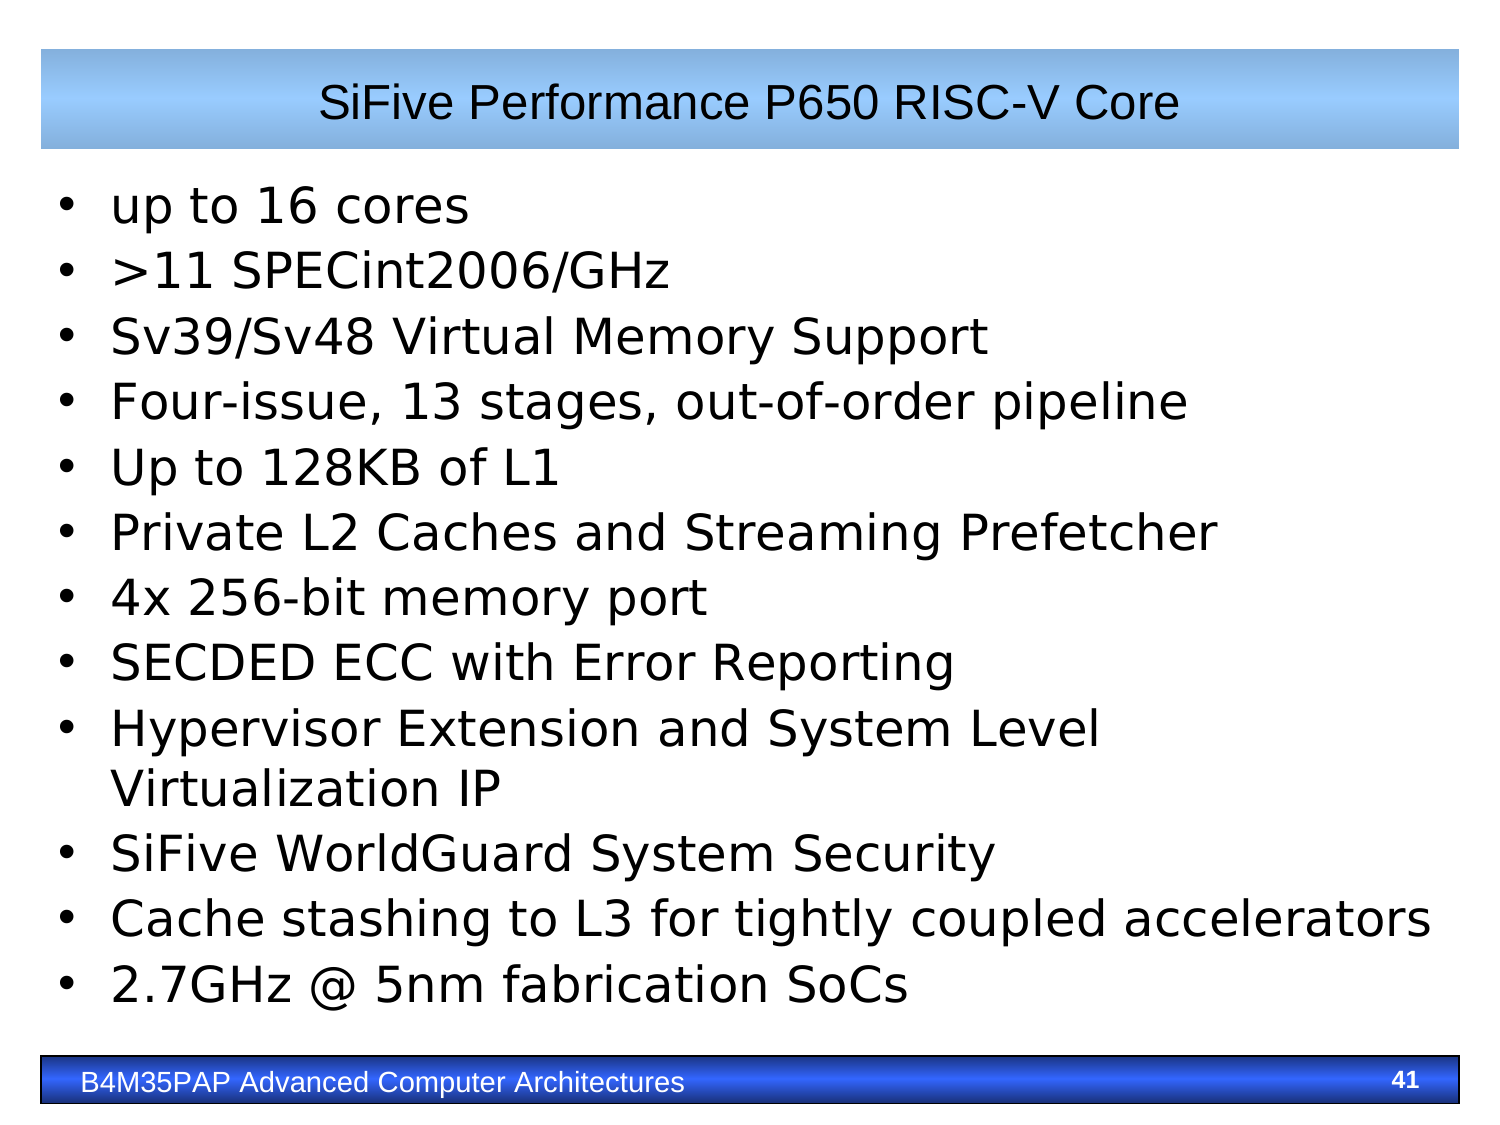

# SiFive Performance P650 RISC-V Core
up to 16 cores
>11 SPECint2006/GHz
Sv39/Sv48 Virtual Memory Support
Four-issue, 13 stages, out-of-order pipeline
Up to 128KB of L1
Private L2 Caches and Streaming Prefetcher
4x 256-bit memory port
SECDED ECC with Error Reporting
Hypervisor Extension and System Level Virtualization IP
SiFive WorldGuard System Security
Cache stashing to L3 for tightly coupled accelerators
2.7GHz @ 5nm fabrication SoCs